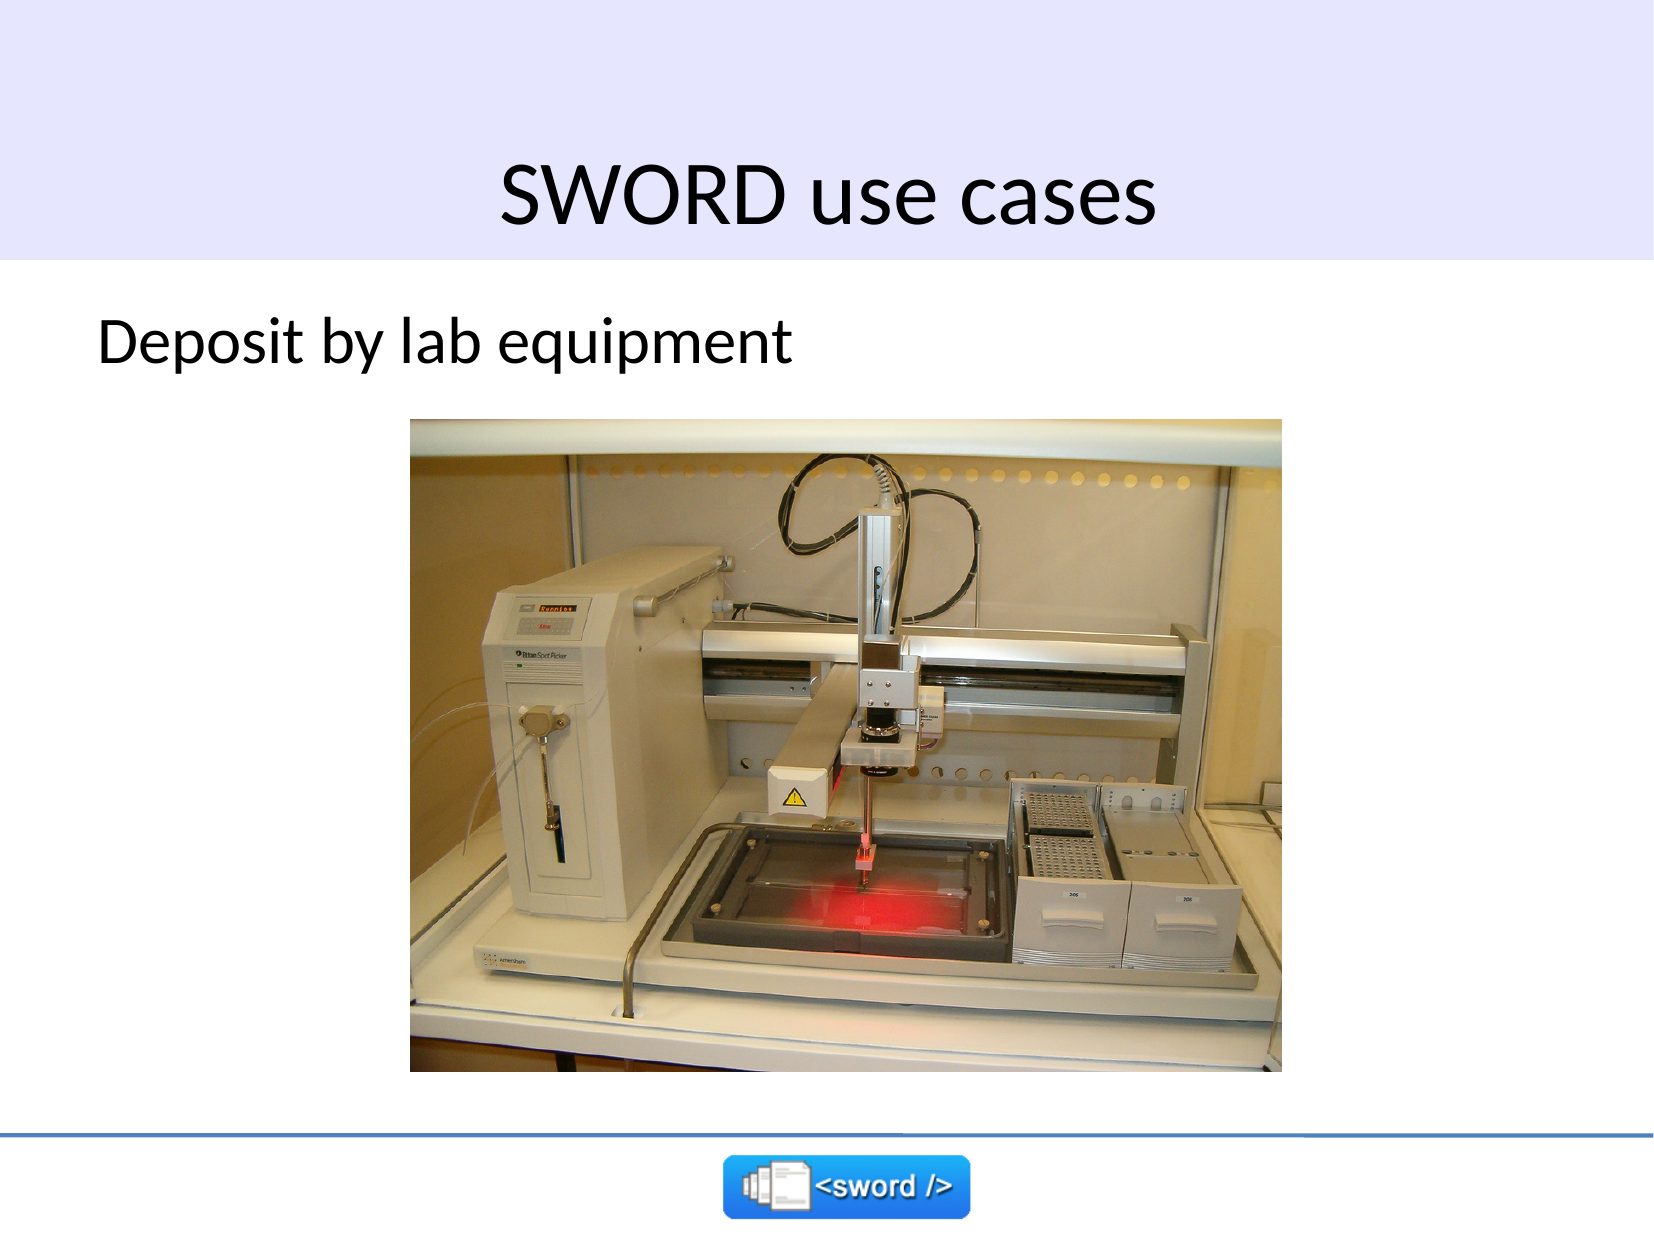

SWORD use cases
# Deposit by lab equipment